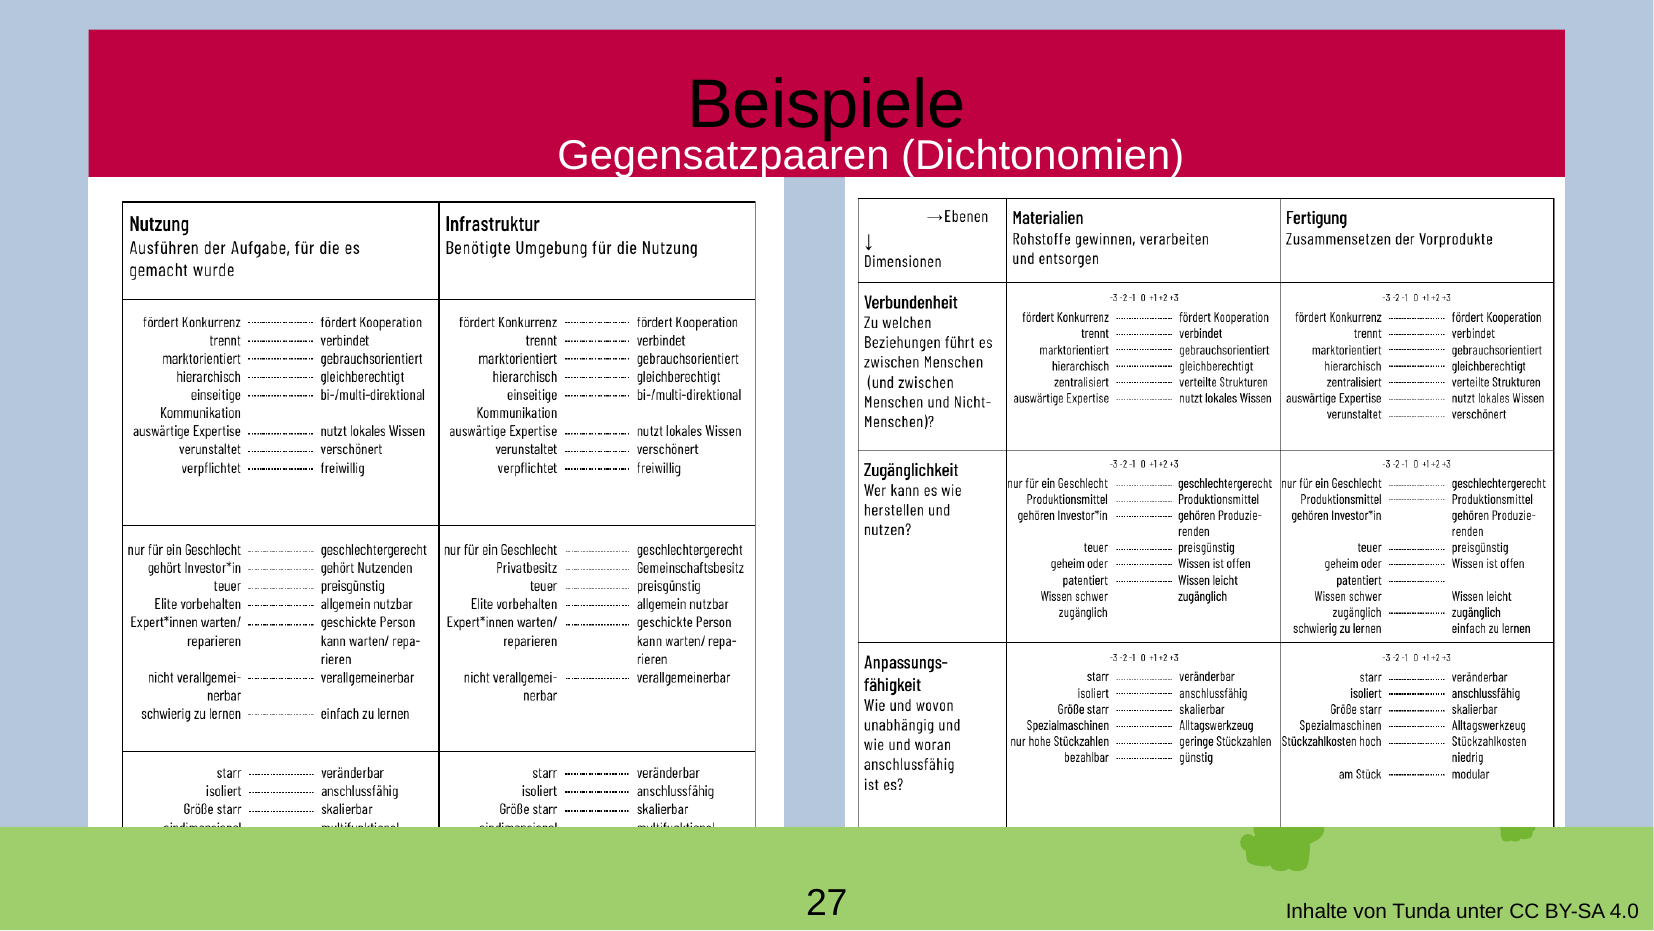

# Beispiele
Gegensatzpaaren (Dichtonomien)
Inhalte von Tunda unter CC BY-SA 4.0